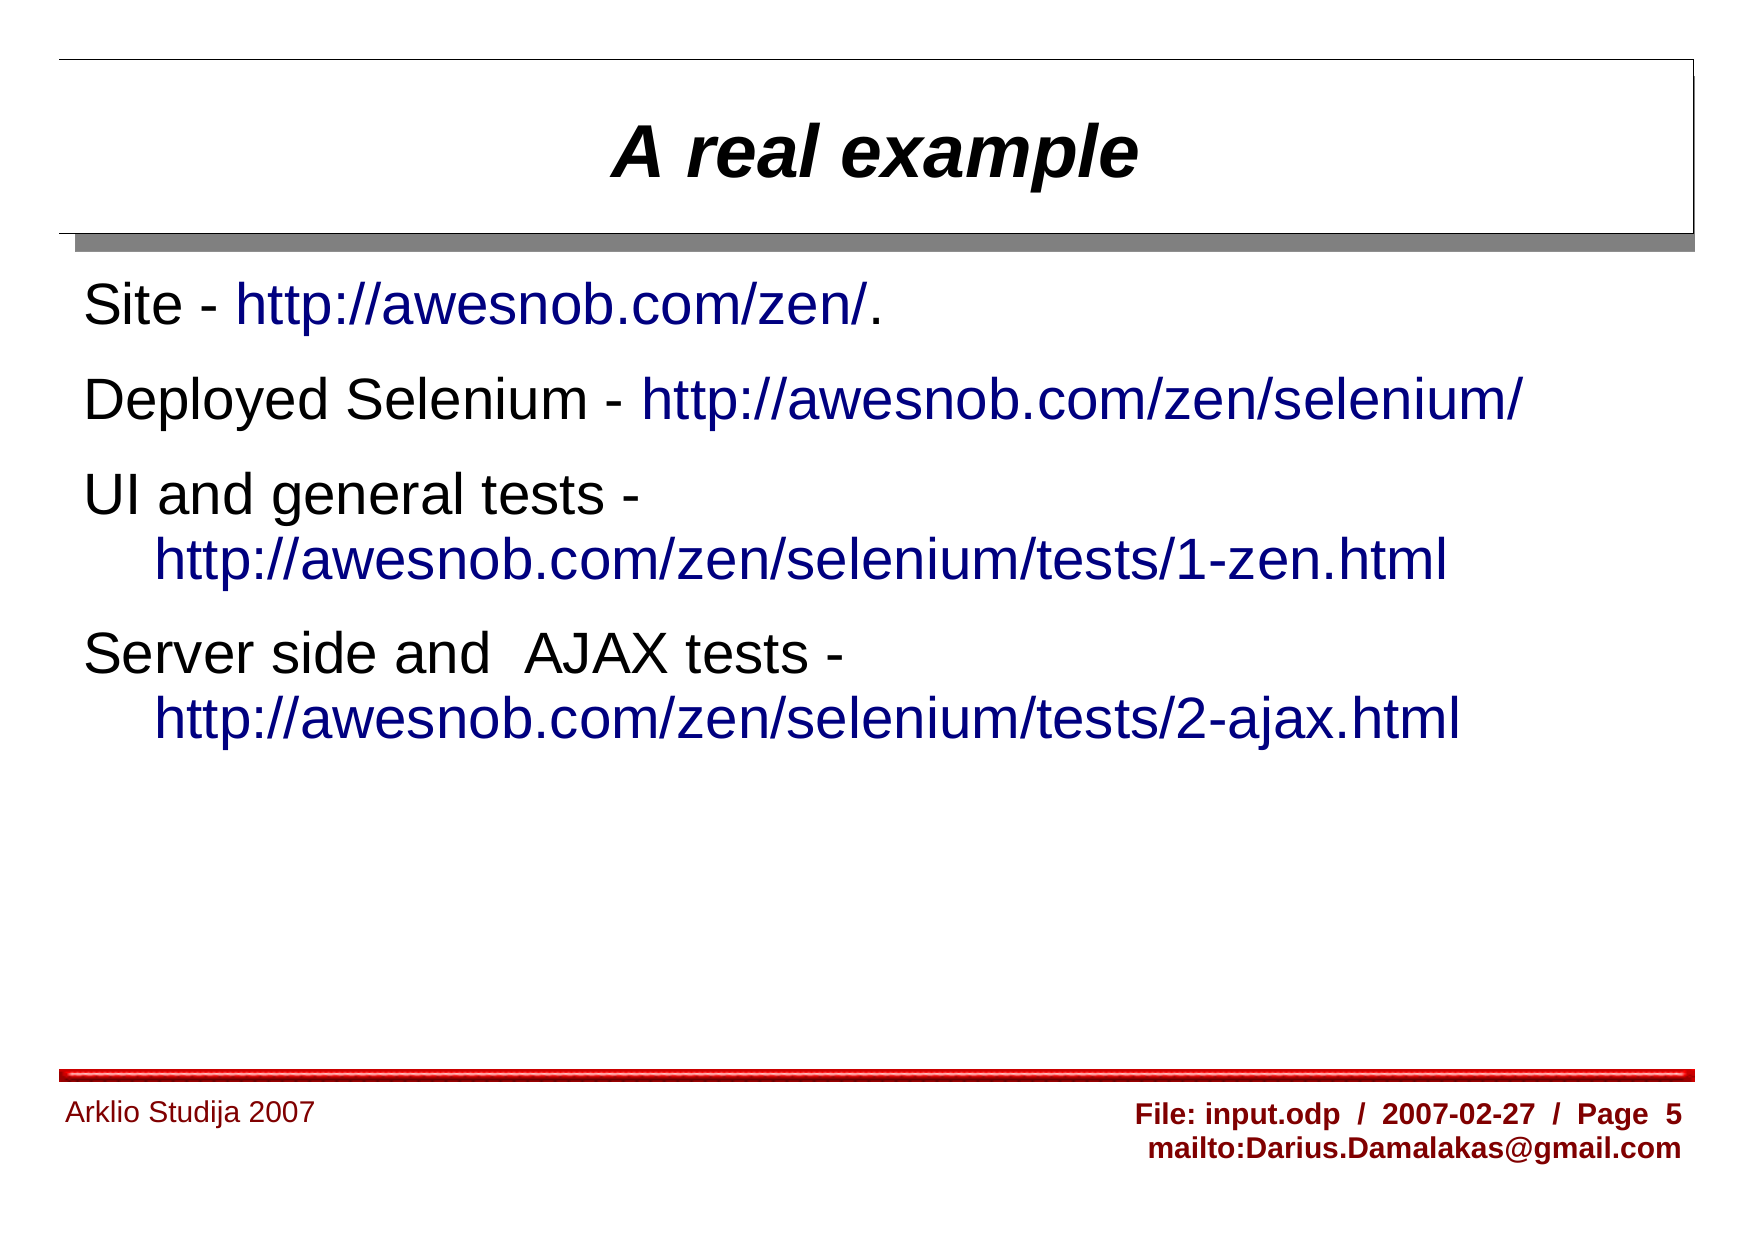

# A real example
Site - http://awesnob.com/zen/.
Deployed Selenium - http://awesnob.com/zen/selenium/
UI and general tests - http://awesnob.com/zen/selenium/tests/1-zen.html
Server side and AJAX tests - http://awesnob.com/zen/selenium/tests/2-ajax.html